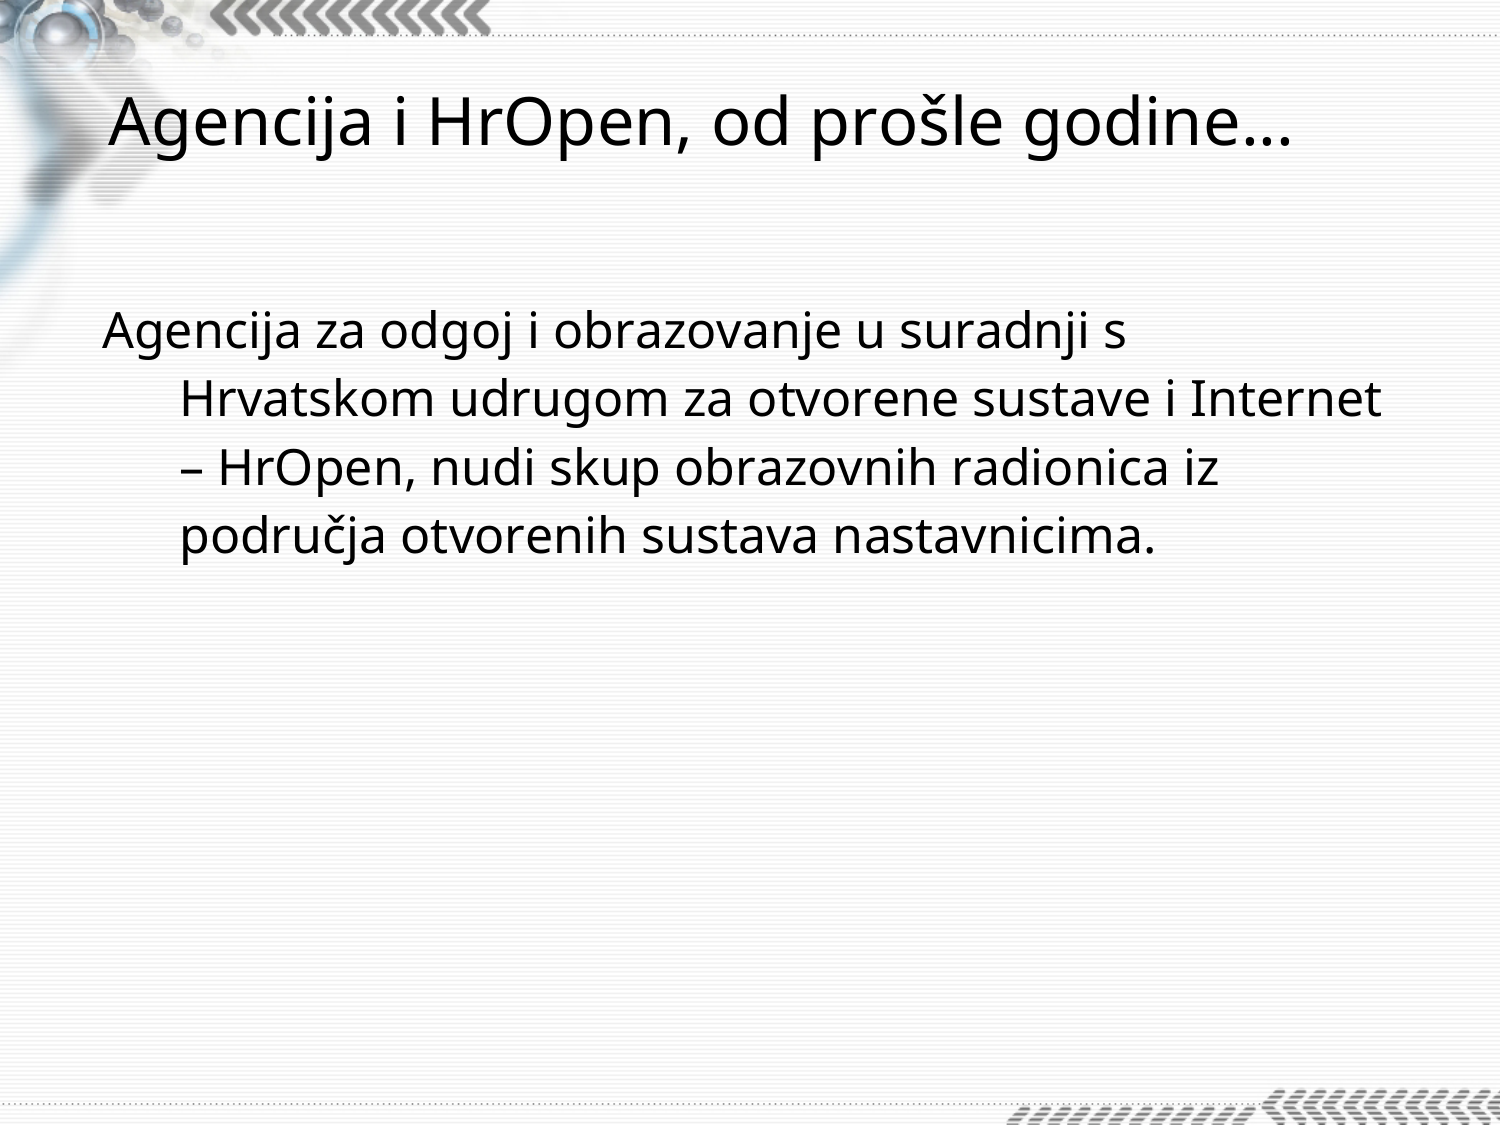

# Agencija i HrOpen, od prošle godine...
Agencija za odgoj i obrazovanje u suradnji s Hrvatskom udrugom za otvorene sustave i Internet – HrOpen, nudi skup obrazovnih radionica iz područja otvorenih sustava nastavnicima.